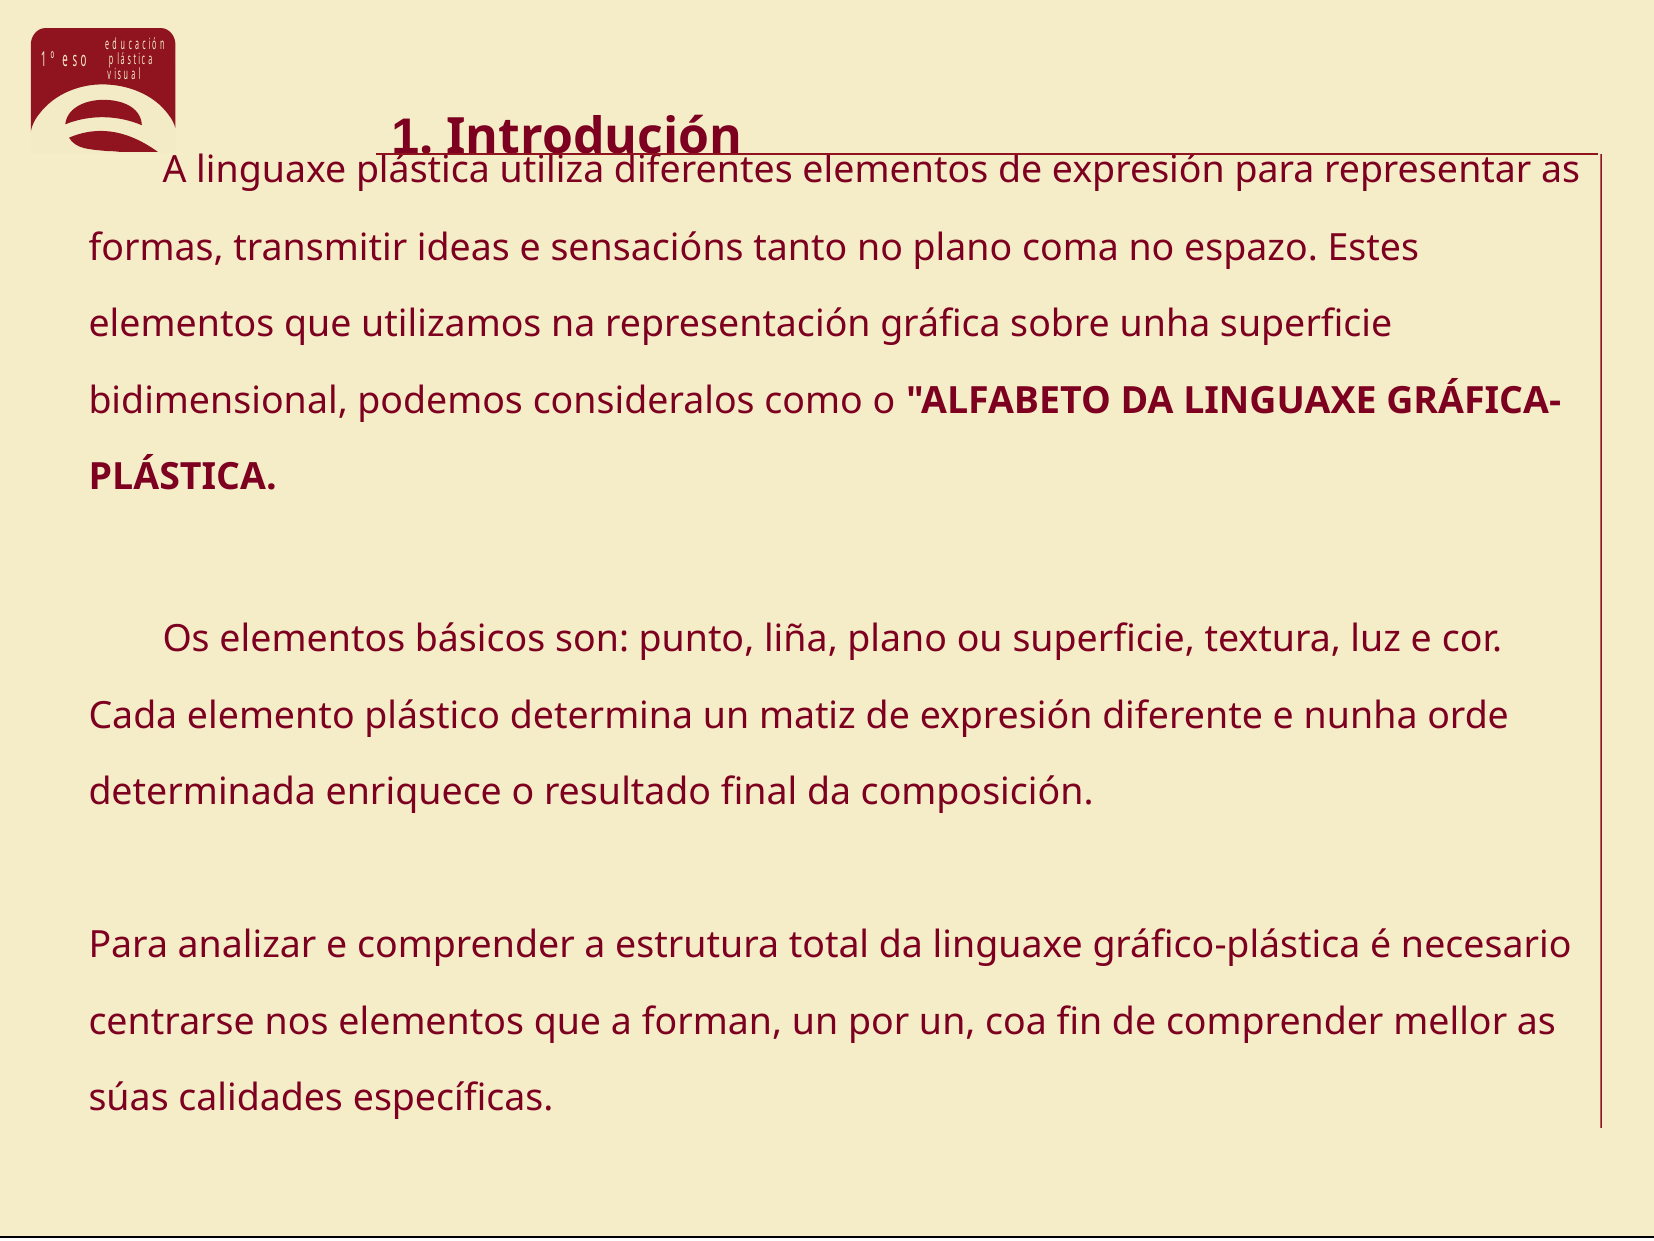

1. Introdución
	A linguaxe plástica utiliza diferentes elementos de expresión para representar as formas, transmitir ideas e sensacións tanto no plano coma no espazo. Estes elementos que utilizamos na representación gráfica sobre unha superficie bidimensional, podemos consideralos como o "ALFABETO DA LINGUAXE GRÁFICA-PLÁSTICA.
	Os elementos básicos son: punto, liña, plano ou superficie, textura, luz e cor. Cada elemento plástico determina un matiz de expresión diferente e nunha orde determinada enriquece o resultado final da composición.
Para analizar e comprender a estrutura total da linguaxe gráfico-plástica é necesario centrarse nos elementos que a forman, un por un, coa fin de comprender mellor as súas calidades específicas.
#